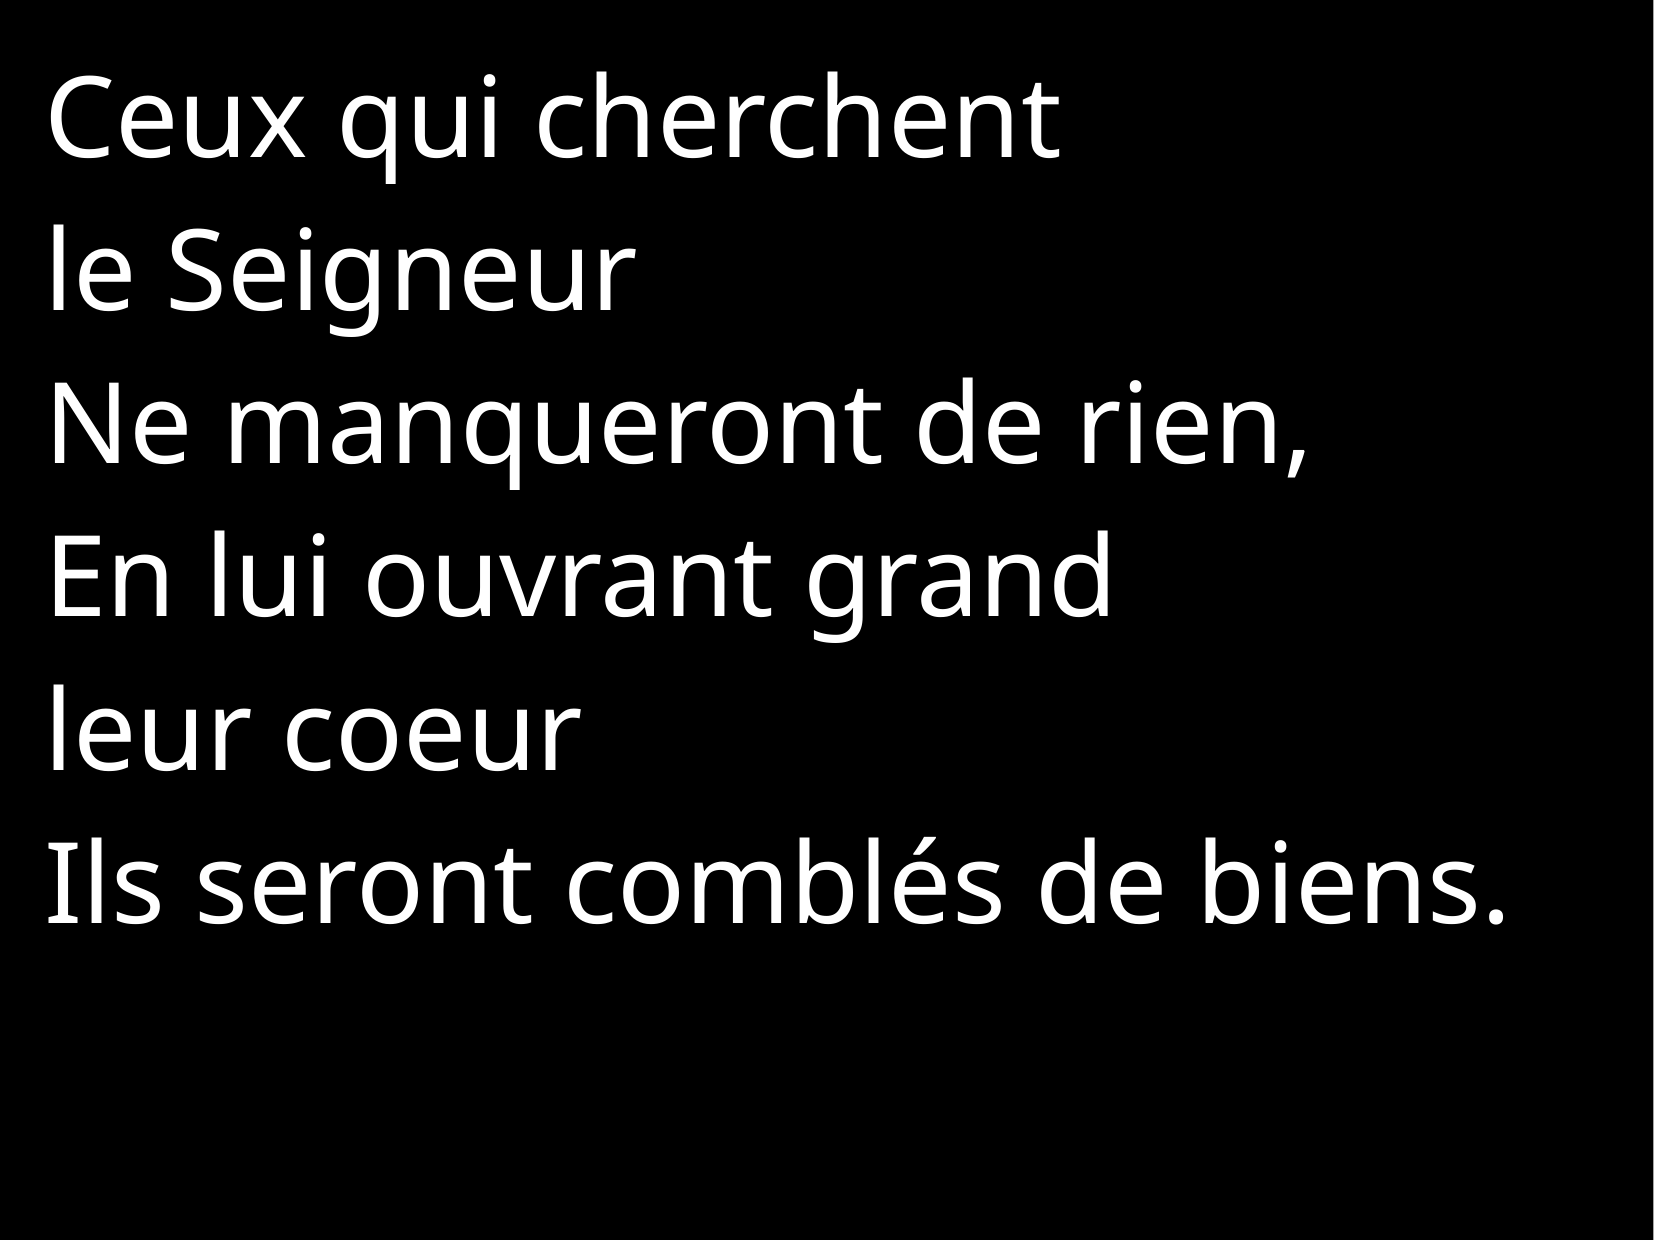

Ceux qui cherchent
le Seigneur
Ne manqueront de rien,
En lui ouvrant grand
leur coeur
Ils seront comblés de biens.